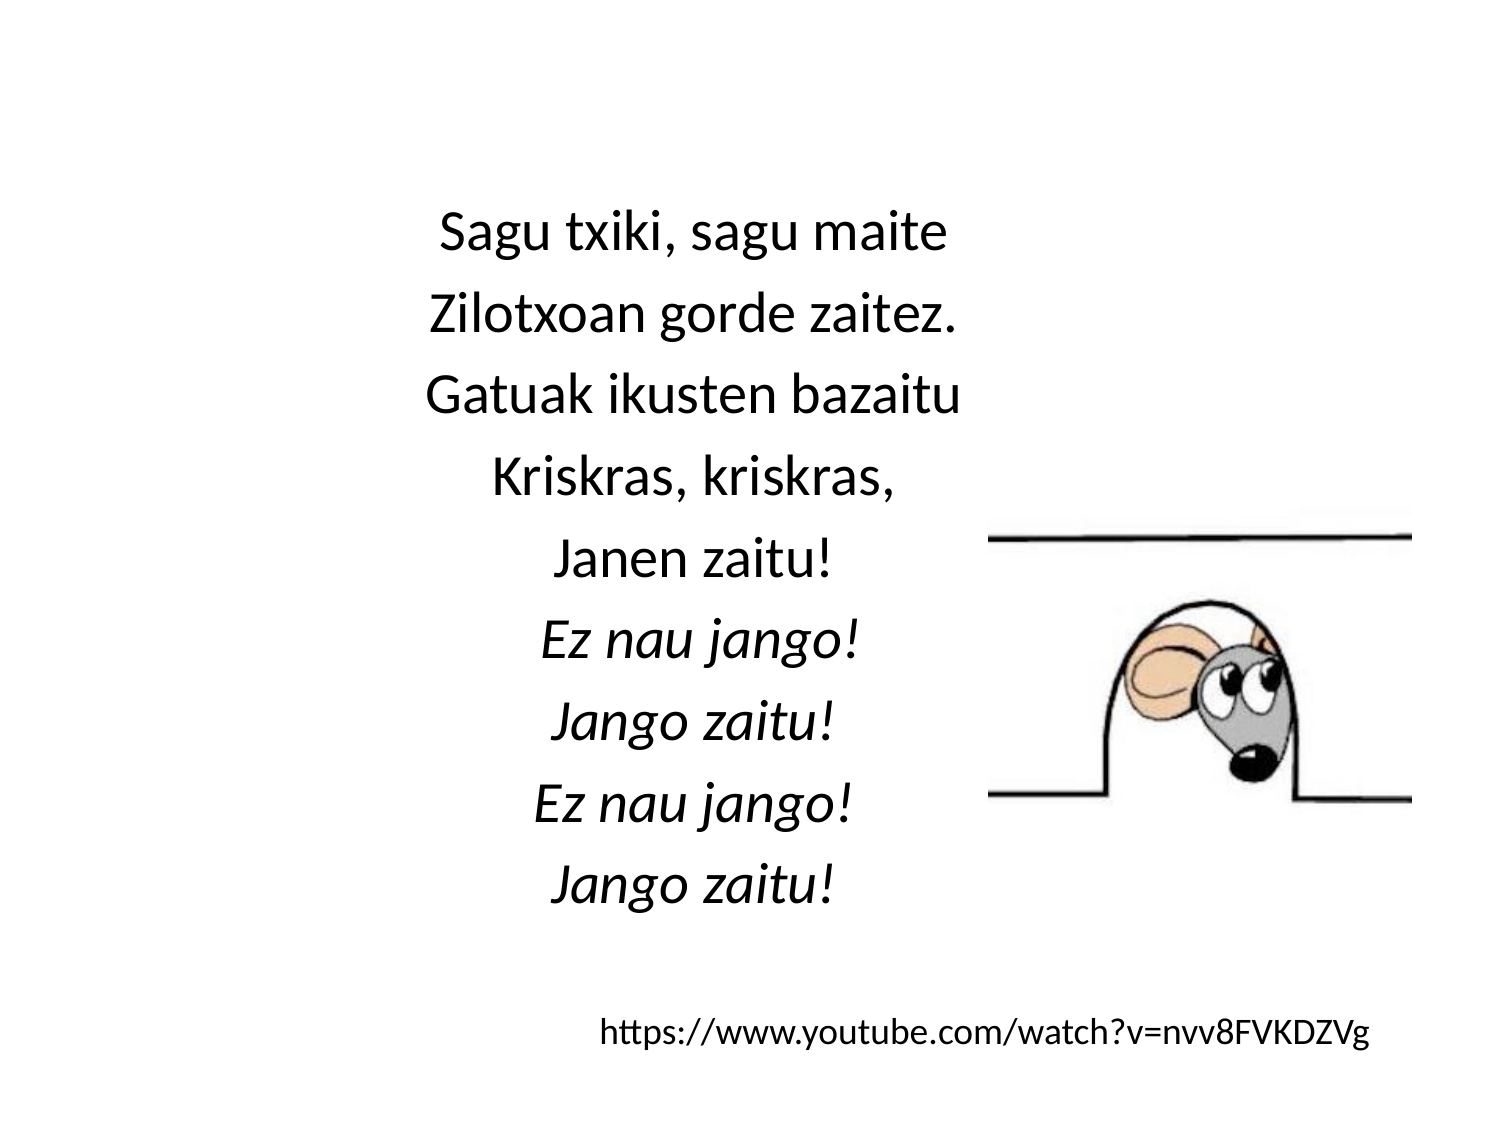

# Sagu txiki, sagu maite
Zilotxoan gorde zaitez.
Gatuak ikusten bazaitu
Kriskras, kriskras,
Janen zaitu!
 Ez nau jango!
Jango zaitu!
Ez nau jango!
Jango zaitu!
https://www.youtube.com/watch?v=nvv8FVKDZVg